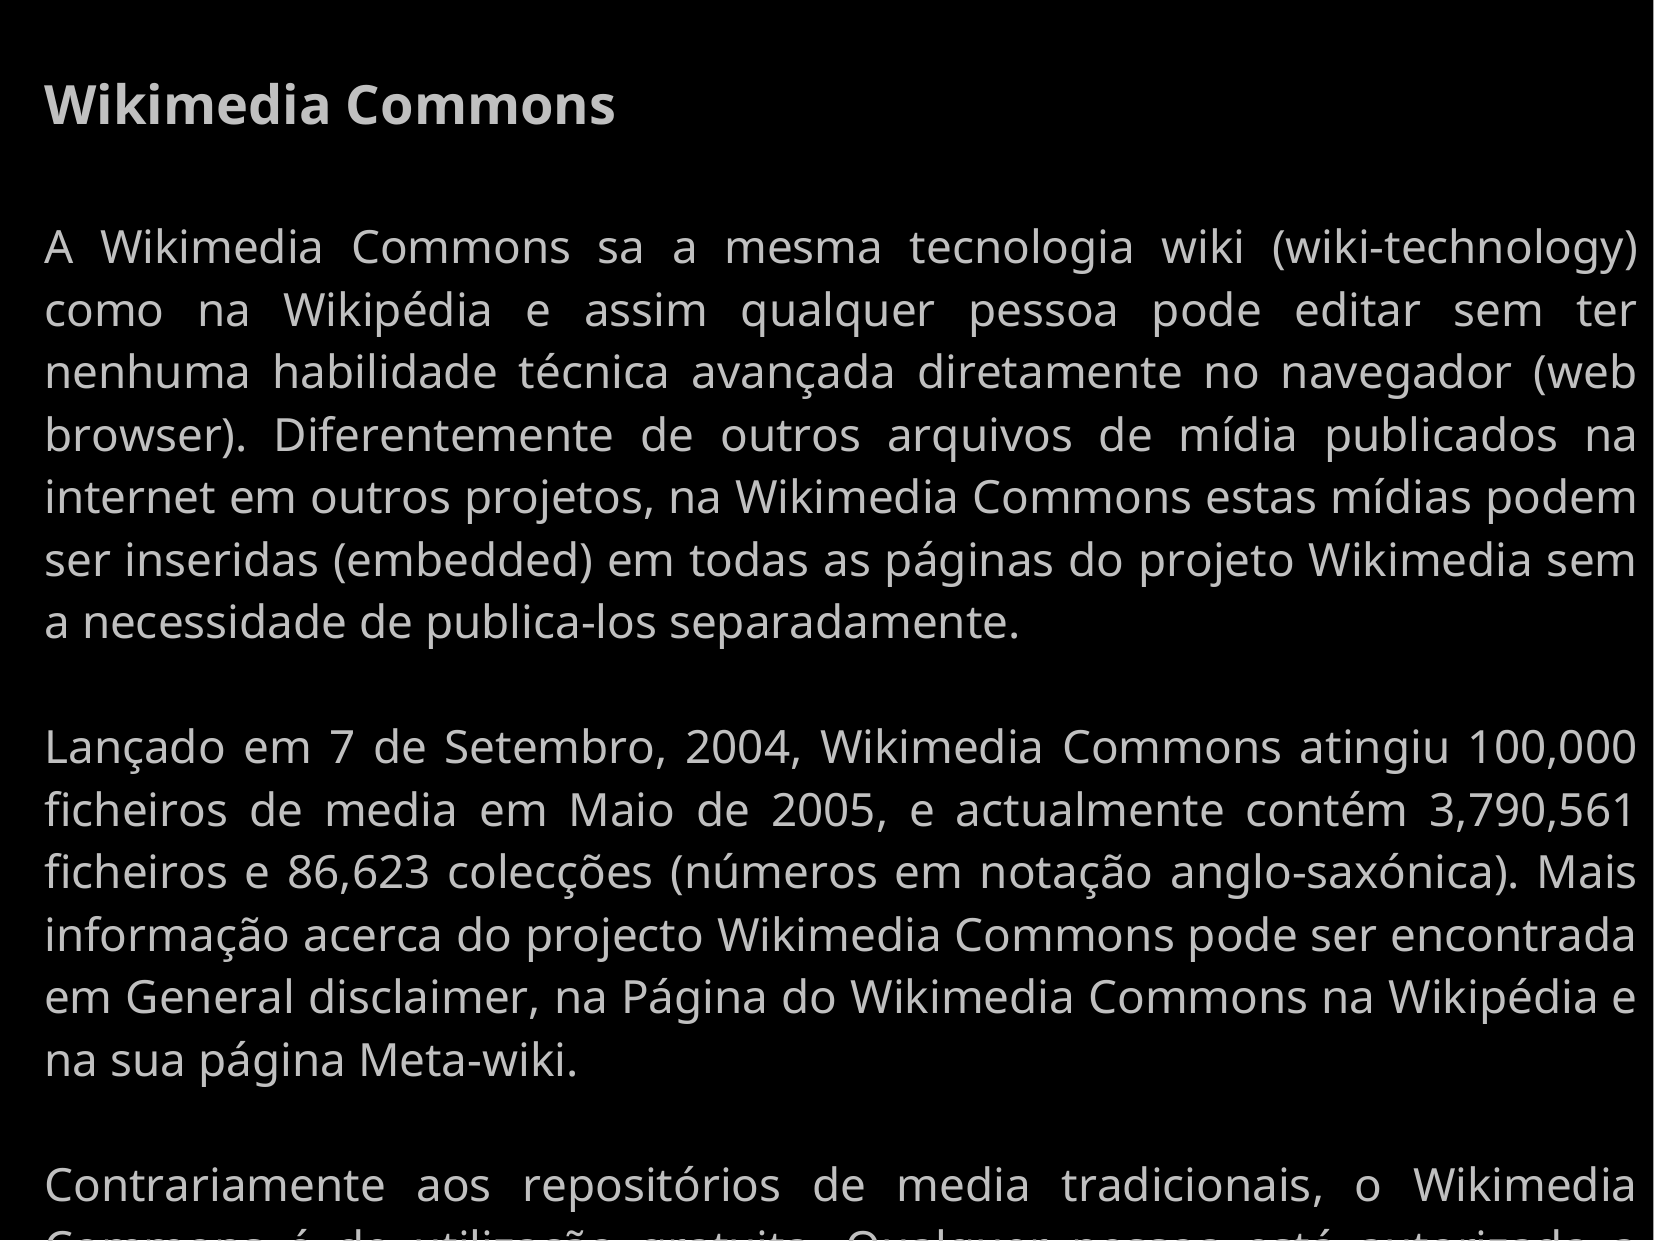

Wikimedia Commons
A Wikimedia Commons sa a mesma tecnologia wiki (wiki-technology) como na Wikipédia e assim qualquer pessoa pode editar sem ter nenhuma habilidade técnica avançada diretamente no navegador (web browser). Diferentemente de outros arquivos de mídia publicados na internet em outros projetos, na Wikimedia Commons estas mídias podem ser inseridas (embedded) em todas as páginas do projeto Wikimedia sem a necessidade de publica-los separadamente.
Lançado em 7 de Setembro, 2004, Wikimedia Commons atingiu 100,000 ficheiros de media em Maio de 2005, e actualmente contém 3,790,561 ficheiros e 86,623 colecções (números em notação anglo-saxónica). Mais informação acerca do projecto Wikimedia Commons pode ser encontrada em General disclaimer, na Página do Wikimedia Commons na Wikipédia e na sua página Meta-wiki.
Contrariamente aos repositórios de media tradicionais, o Wikimedia Commons é de utilização gratuita. Qualquer pessoa está autorizada a copiar, usar e modificar qualquer ficheiro gratuitamente, desde que a fonte e os autores estejam creditados e o material disponibilizado seja, do mesmo modo, gratuito para todos. A base Wikimedia Commons ela própria e os textos nela contidos, estão sob a licença do GNU Free Documentation License.